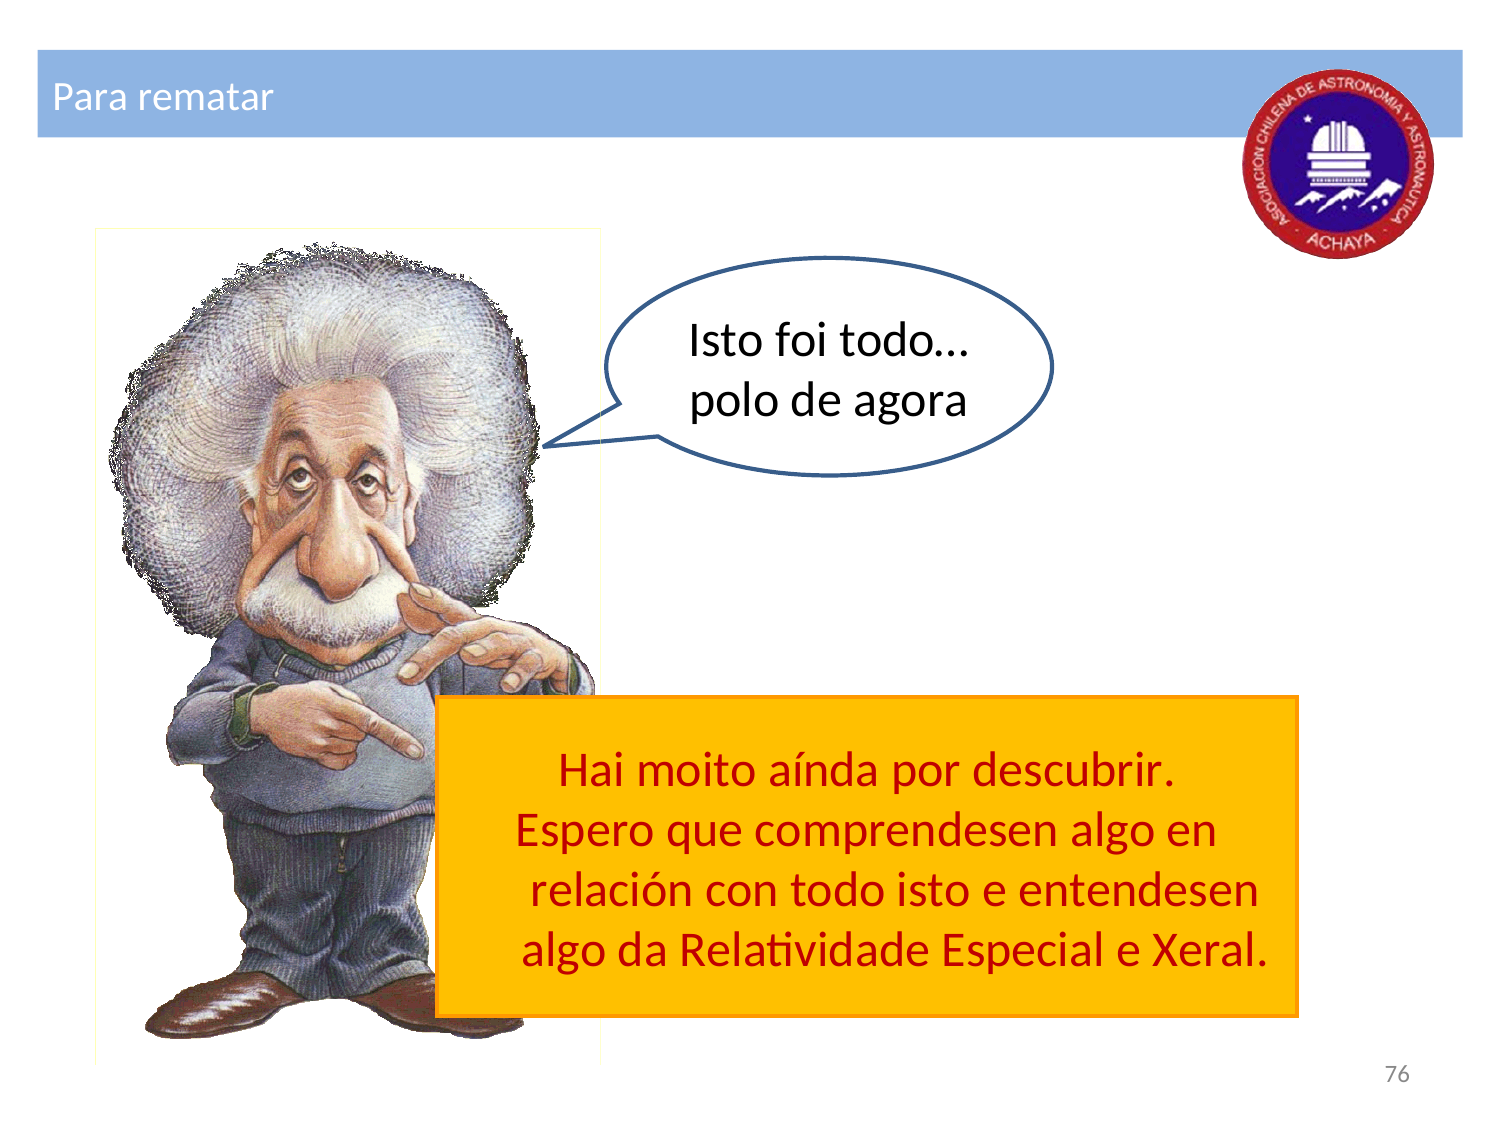

Para rematar
Isto foi todo…
polo de agora
Hai moito aínda por descubrir.
Espero que comprendesen algo en relación con todo isto e entendesen algo da Relatividade Especial e Xeral.